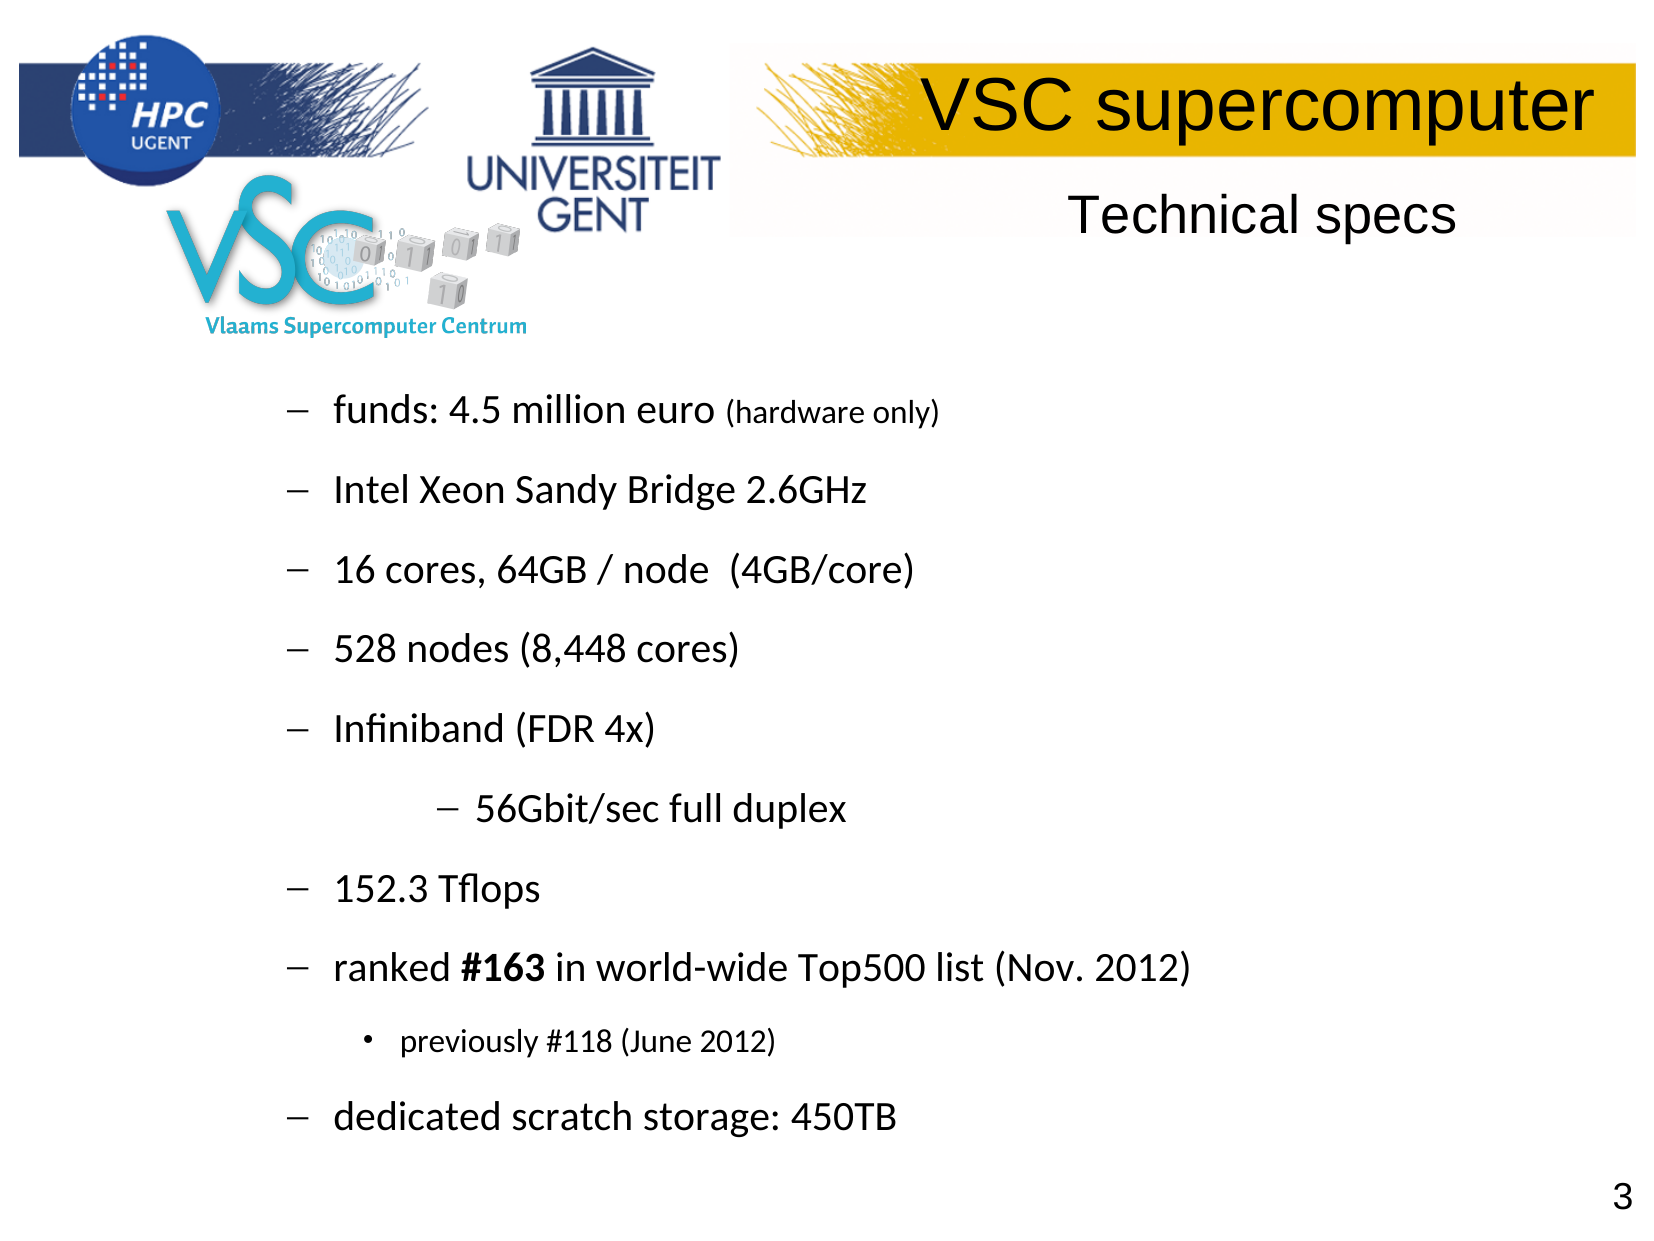

# VSC supercomputer
Technical specs
funds: 4.5 million euro (hardware only)
Intel Xeon Sandy Bridge 2.6GHz
16 cores, 64GB / node (4GB/core)
528 nodes (8,448 cores)
Infiniband (FDR 4x)
56Gbit/sec full duplex
152.3 Tflops
ranked #163 in world-wide Top500 list (Nov. 2012)
previously #118 (June 2012)
dedicated scratch storage: 450TB
3